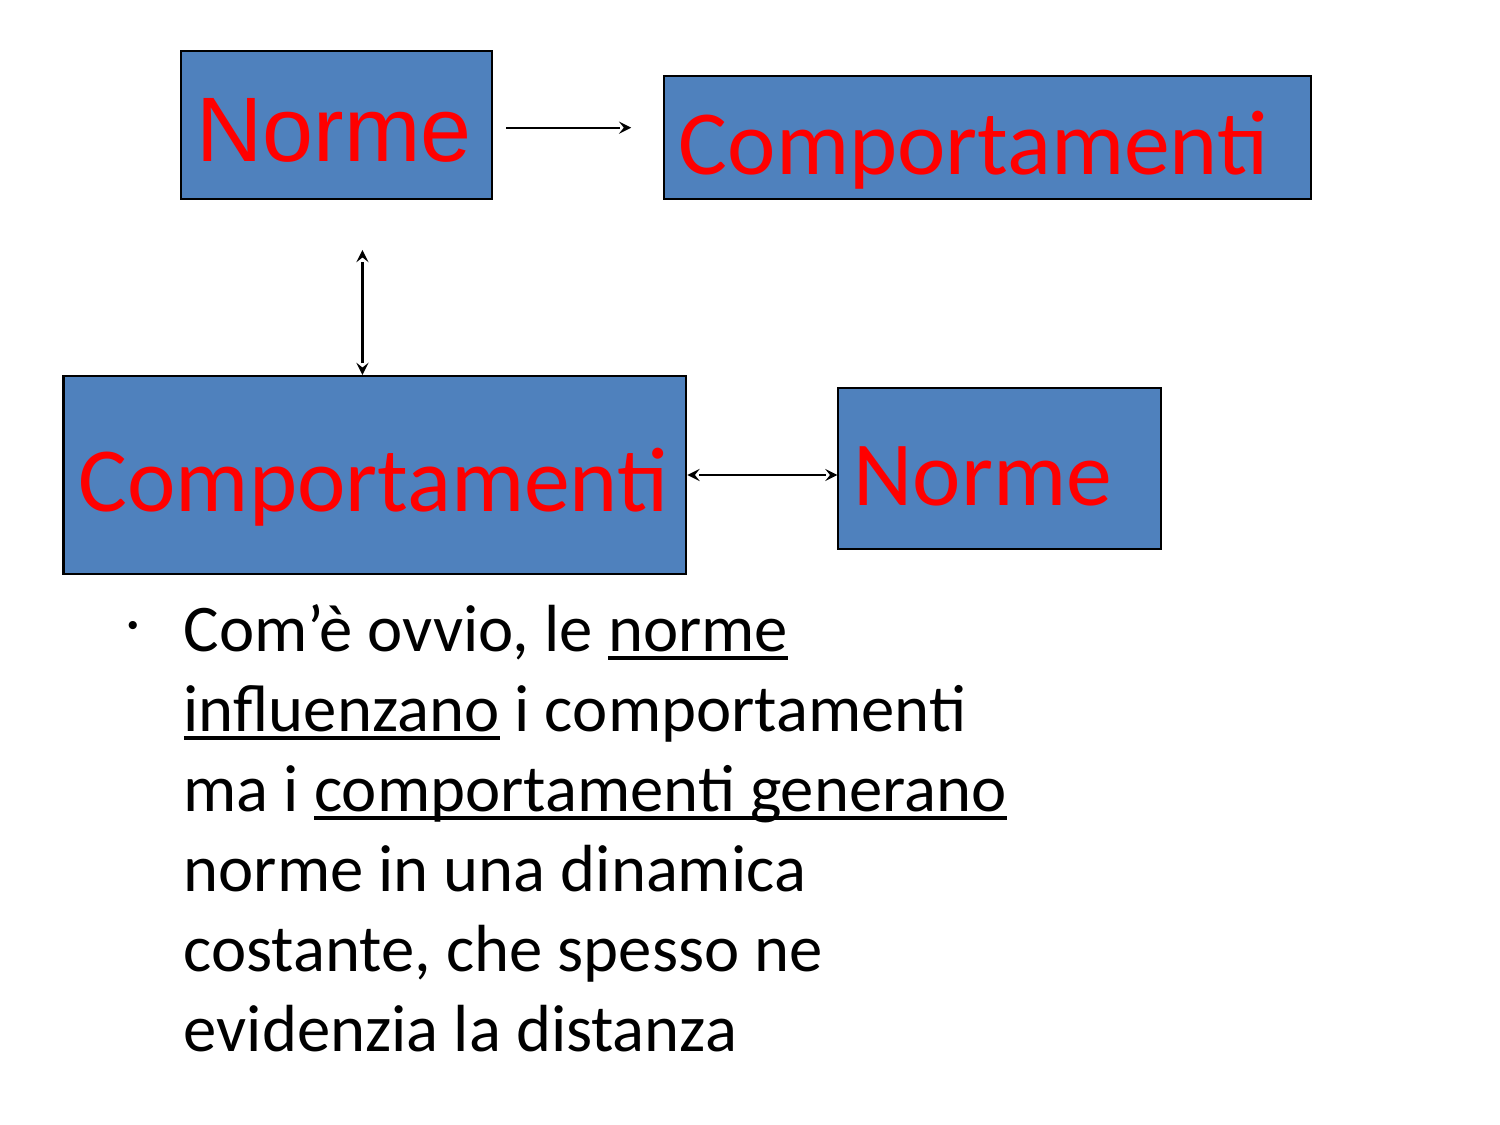

Norme
Comportamenti
Comportamenti
Norme
Com’è ovvio, le norme influenzano i comportamenti ma i comportamenti generano norme in una dinamica costante, che spesso ne evidenzia la distanza